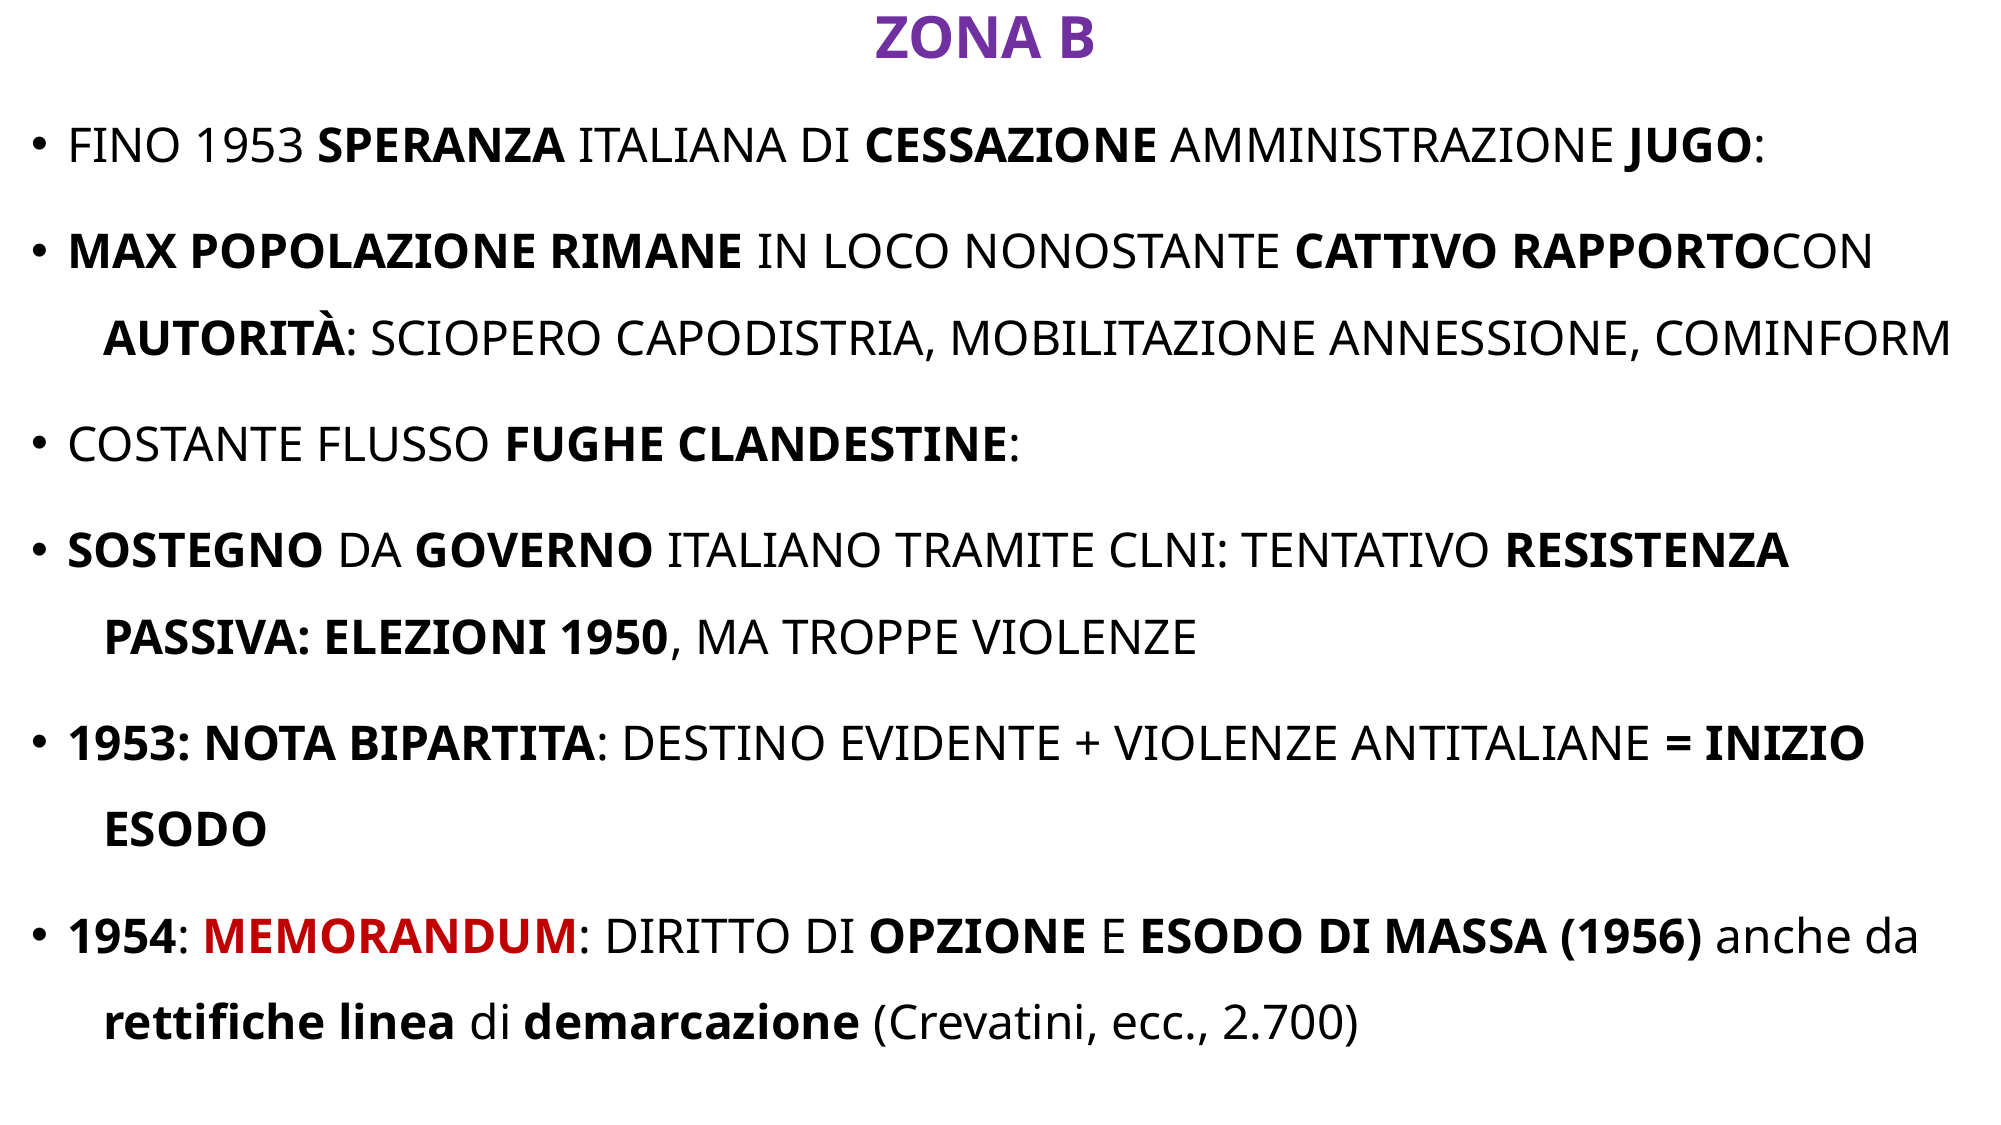

# ZONA B
FINO 1953 SPERANZA ITALIANA DI CESSAZIONE AMMINISTRAZIONE JUGO:
MAX POPOLAZIONE RIMANE IN LOCO NONOSTANTE CATTIVO RAPPORTOCON AUTORITÀ: SCIOPERO CAPODISTRIA, MOBILITAZIONE ANNESSIONE, COMINFORM
COSTANTE FLUSSO FUGHE CLANDESTINE:
SOSTEGNO DA GOVERNO ITALIANO TRAMITE CLNI: TENTATIVO RESISTENZA PASSIVA: ELEZIONI 1950, MA TROPPE VIOLENZE
1953: NOTA BIPARTITA: DESTINO EVIDENTE + VIOLENZE ANTITALIANE = INIZIO ESODO
1954: MEMORANDUM: DIRITTO DI OPZIONE E ESODO DI MASSA (1956) anche da rettifiche linea di demarcazione (Crevatini, ecc., 2.700)